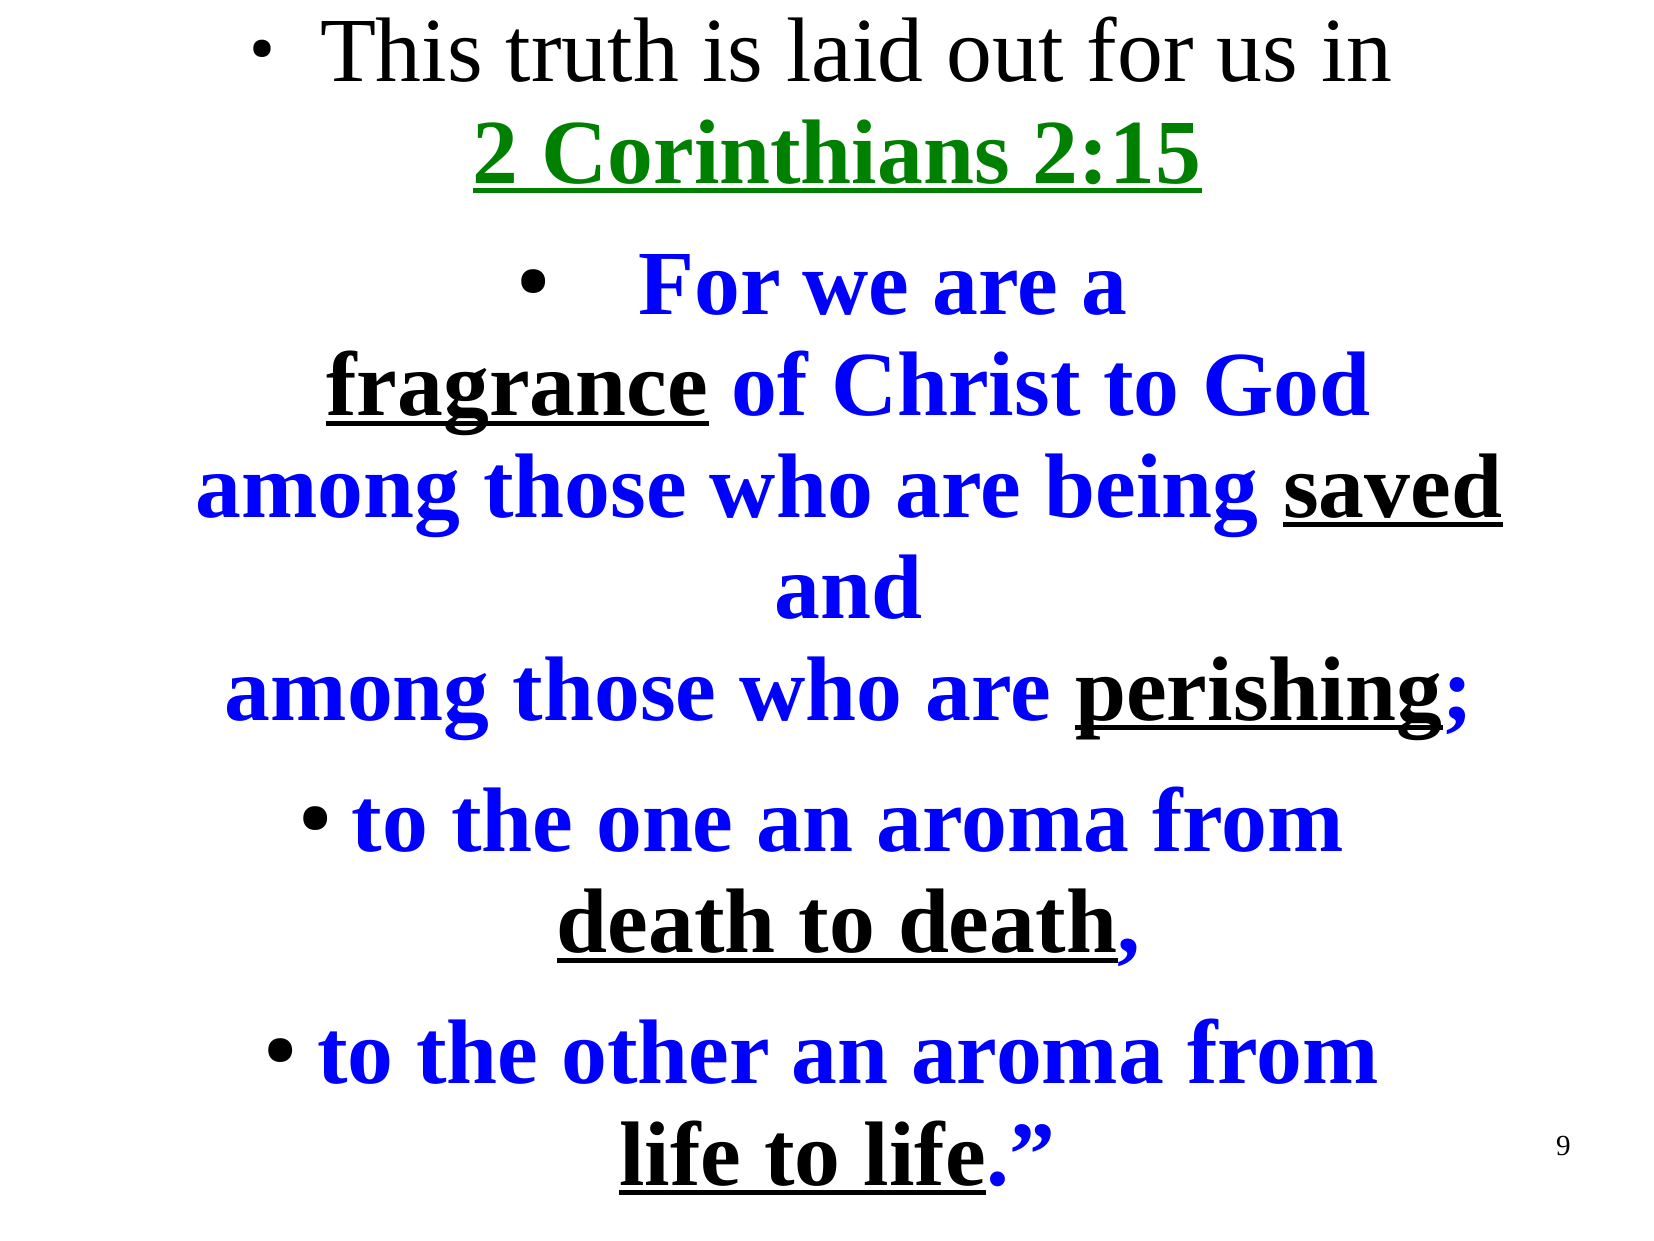

# This truth is laid out for us in 2 Corinthians 2:15
 For we are a
fragrance of Christ to God
among those who are being saved
and
among those who are perishing;
to the one an aroma from
death to death,
to the other an aroma from
life to life.”
9